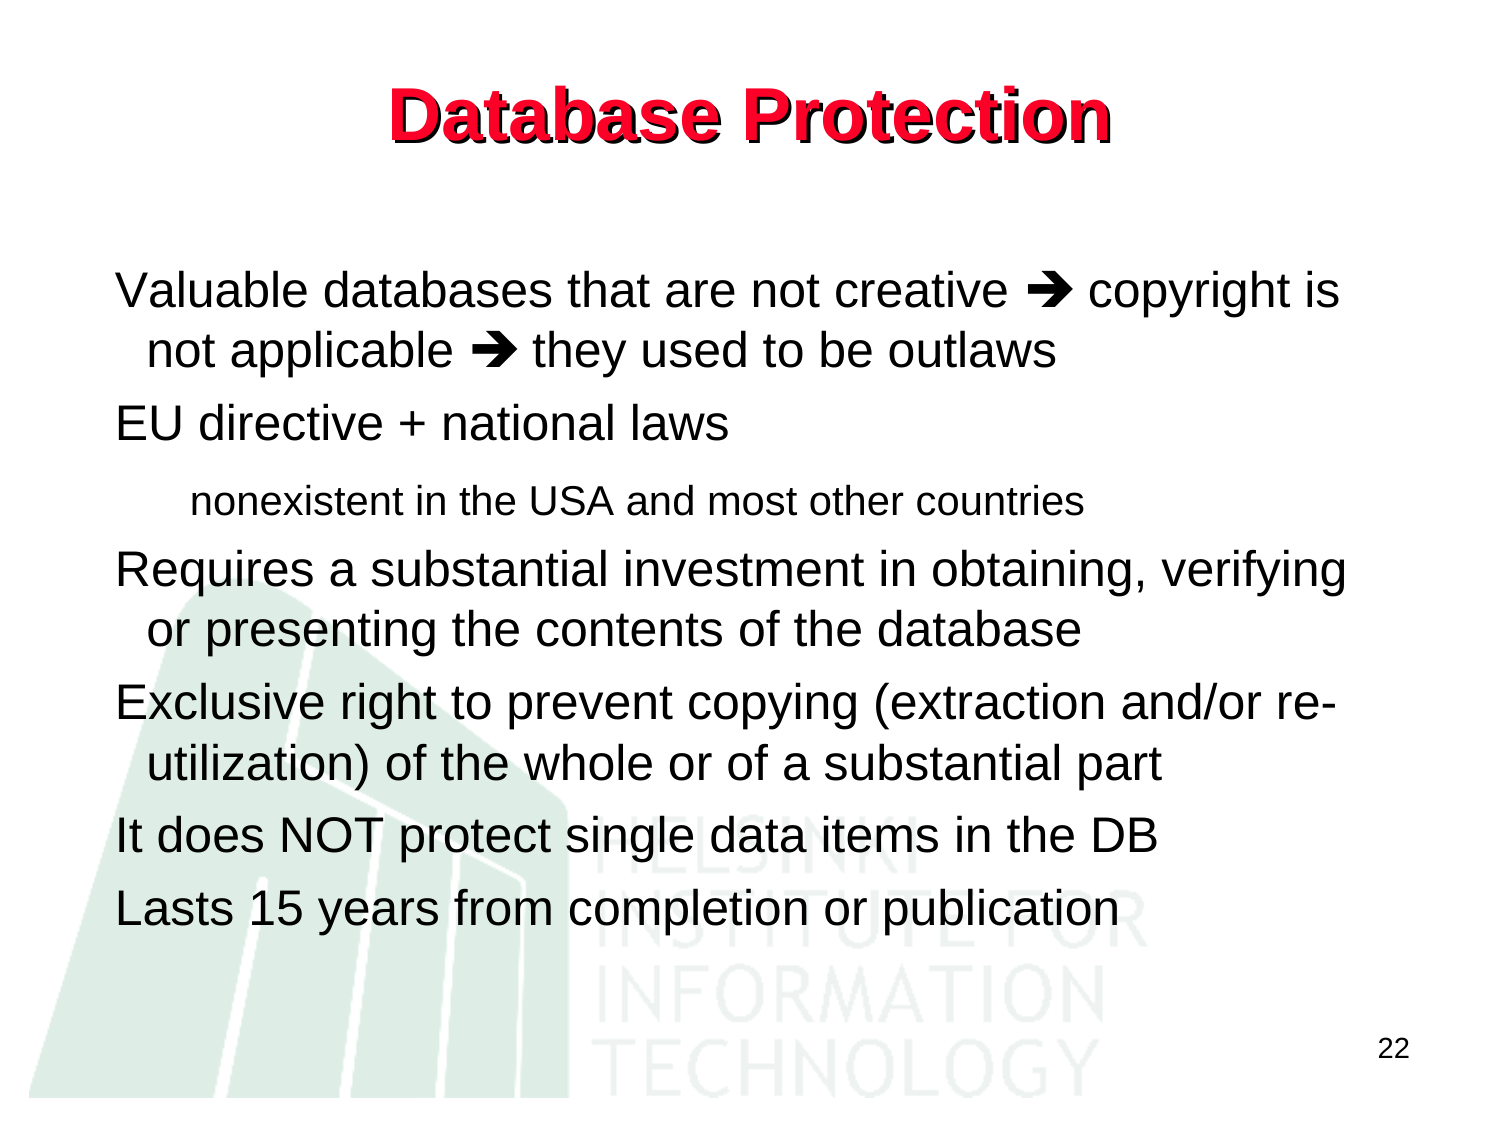

# Database Protection
Valuable databases that are not creative  copyright is not applicable  they used to be outlaws
EU directive + national laws
nonexistent in the USA and most other countries
Requires a substantial investment in obtaining, verifying or presenting the contents of the database
Exclusive right to prevent copying (extraction and/or re-utilization) of the whole or of a substantial part
It does NOT protect single data items in the DB
Lasts 15 years from completion or publication
22